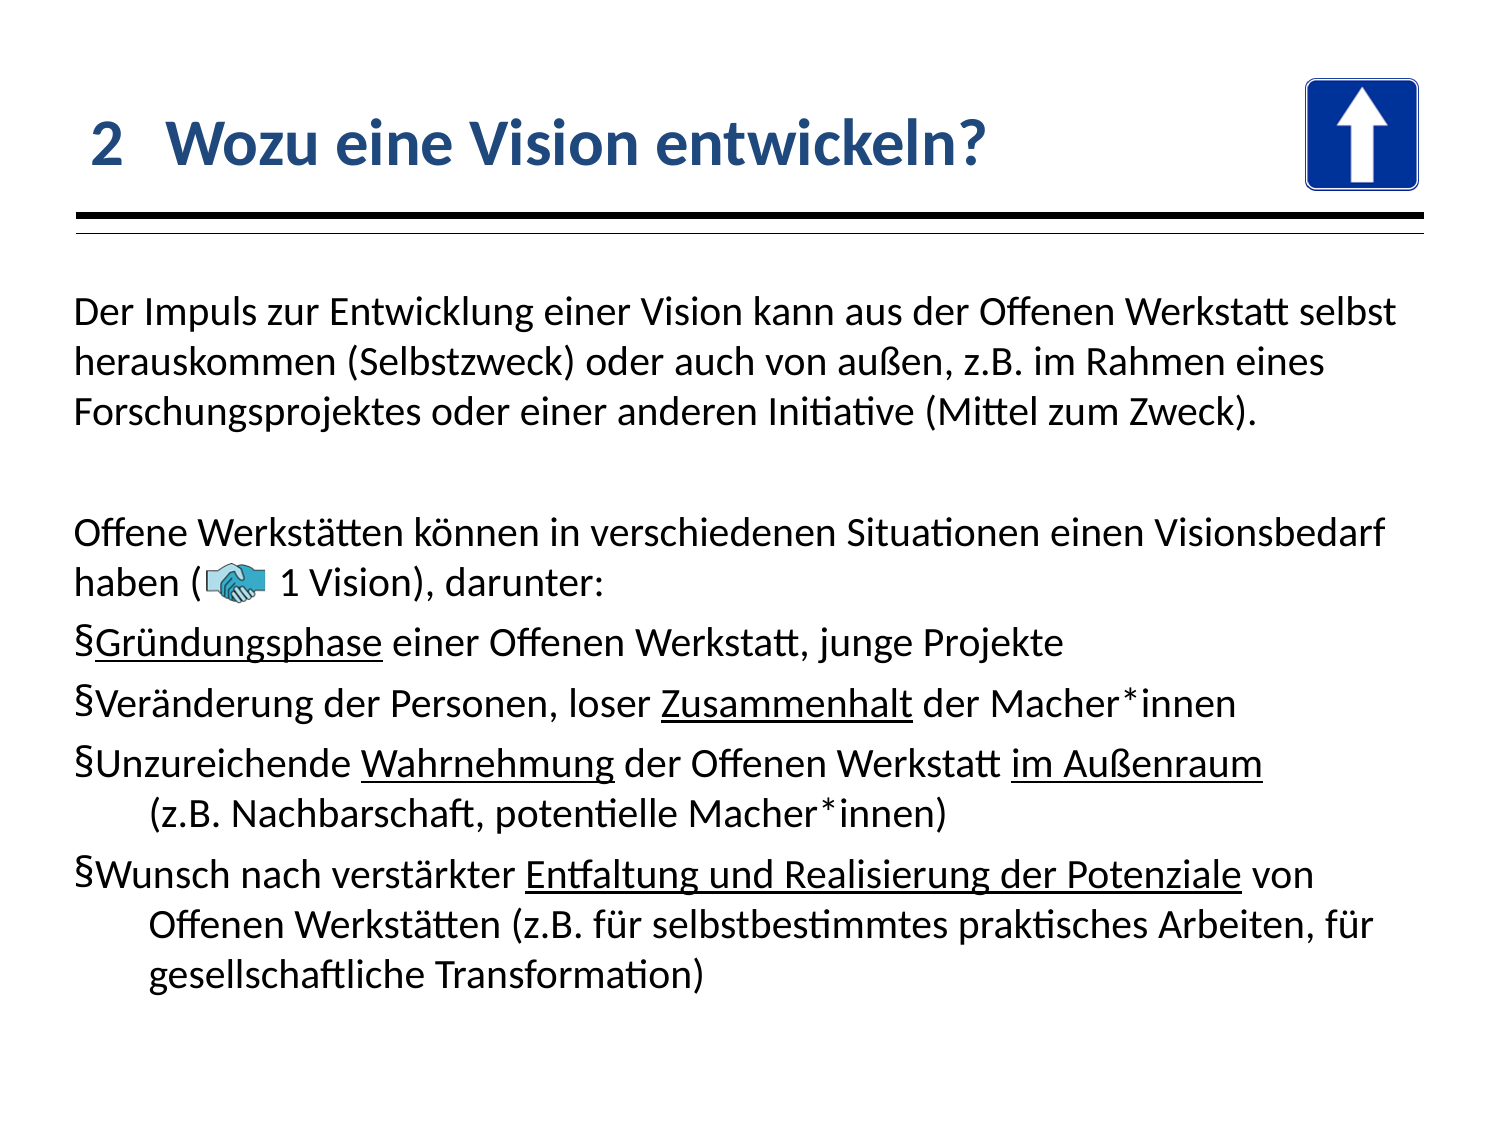

# 2	Wozu eine Vision entwickeln?
Der Impuls zur Entwicklung einer Vision kann aus der Offenen Werkstatt selbst herauskommen (Selbstzweck) oder auch von außen, z.B. im Rahmen eines Forschungsprojektes oder einer anderen Initiative (Mittel zum Zweck).
Offene Werkstätten können in verschiedenen Situationen einen Visionsbedarf haben ( 1 Vision), darunter:
Gründungsphase einer Offenen Werkstatt, junge Projekte
Veränderung der Personen, loser Zusammenhalt der Macher*innen
Unzureichende Wahrnehmung der Offenen Werkstatt im Außenraum
(z.B. Nachbarschaft, potentielle Macher*innen)
Wunsch nach verstärkter Entfaltung und Realisierung der Potenziale von Offenen Werkstätten (z.B. für selbstbestimmtes praktisches Arbeiten, für gesellschaftliche Transformation)